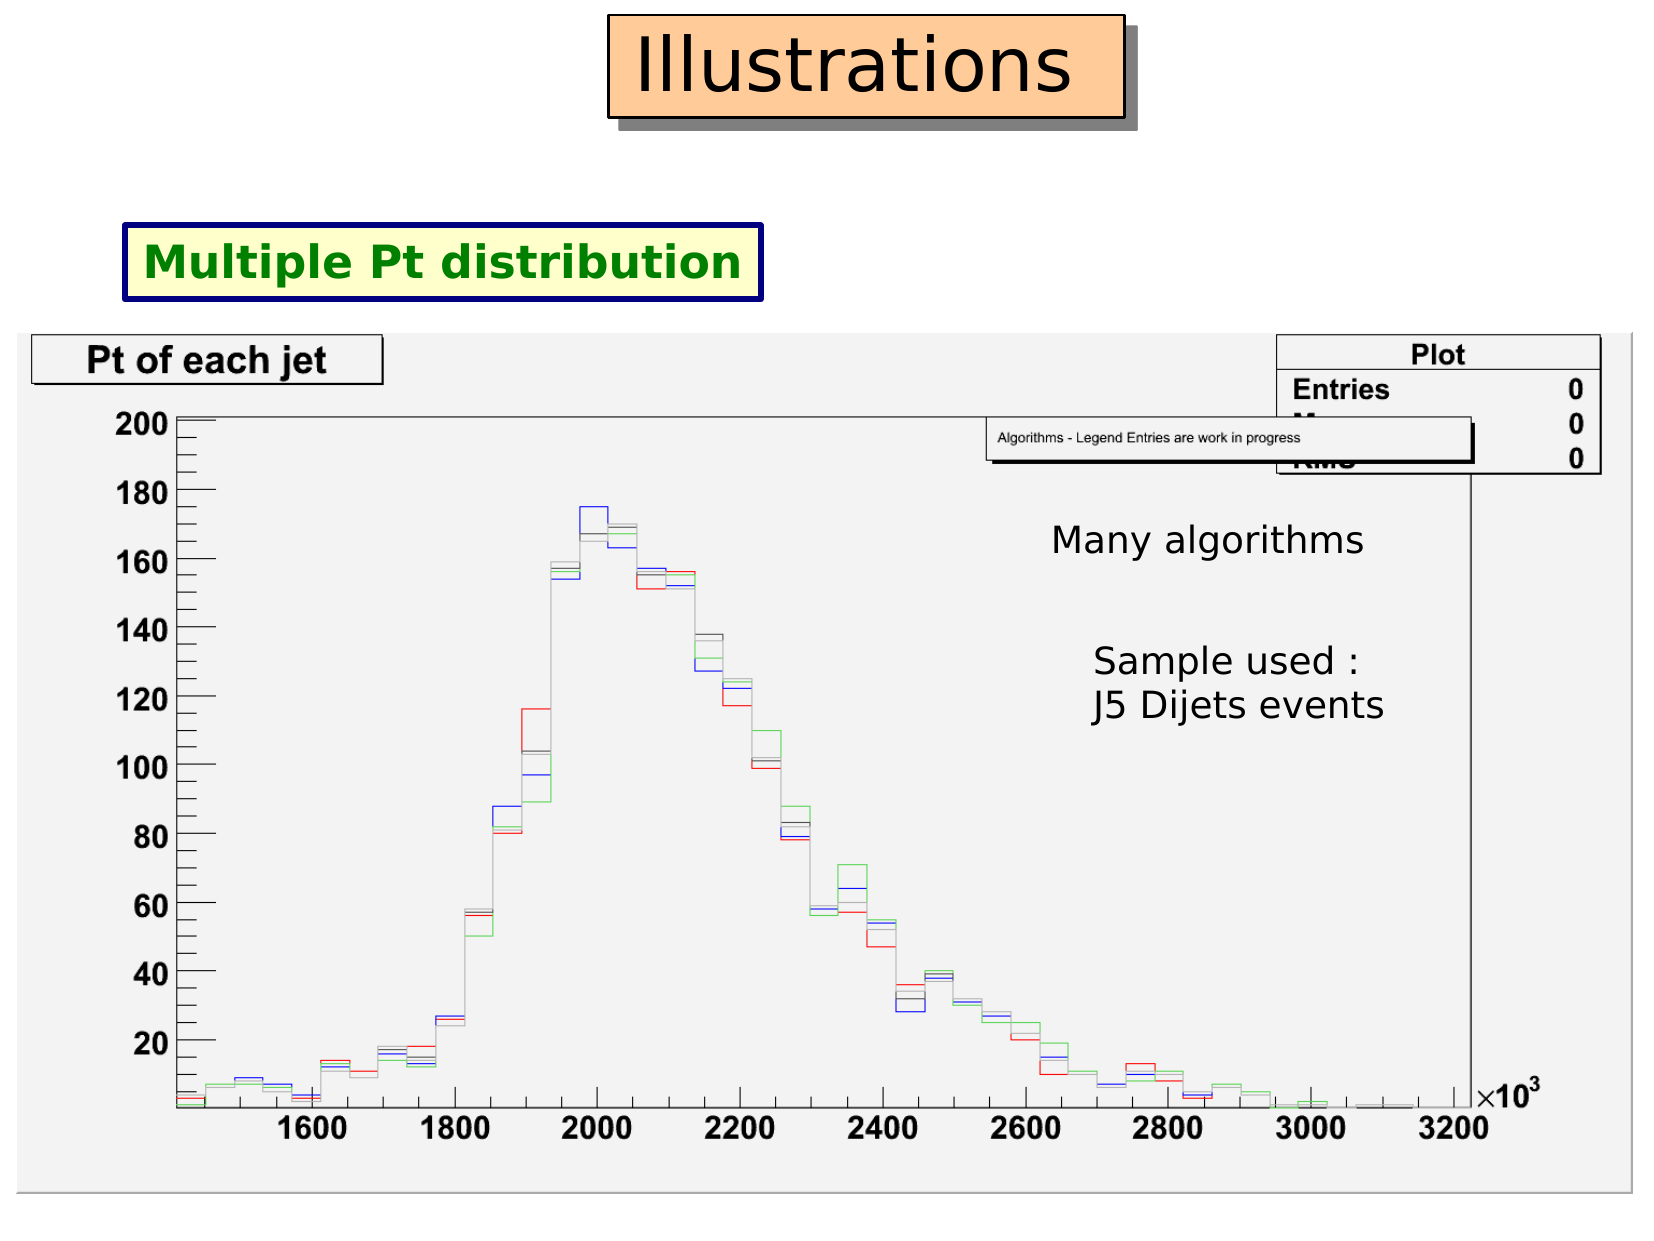

Illustrations
Multiple Pt distribution
Many algorithms
Sample used :
J5 Dijets events